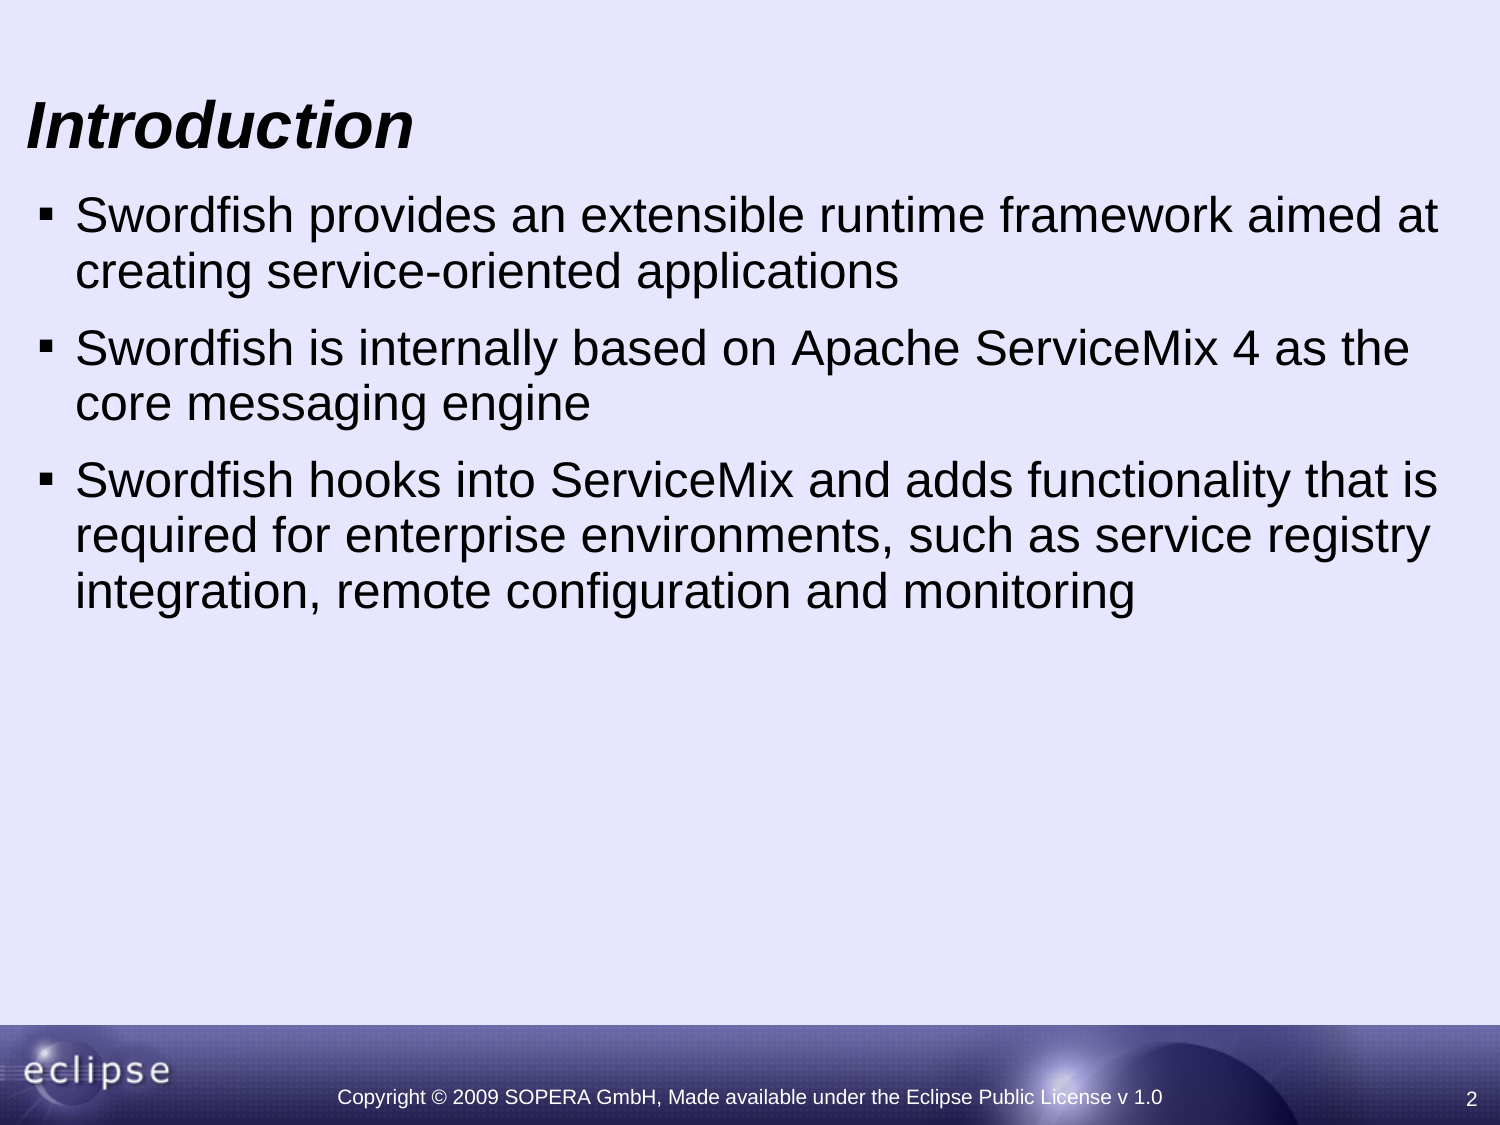

# Introduction
Swordfish provides an extensible runtime framework aimed at creating service-oriented applications
Swordfish is internally based on Apache ServiceMix 4 as the core messaging engine
Swordfish hooks into ServiceMix and adds functionality that is required for enterprise environments, such as service registry integration, remote configuration and monitoring